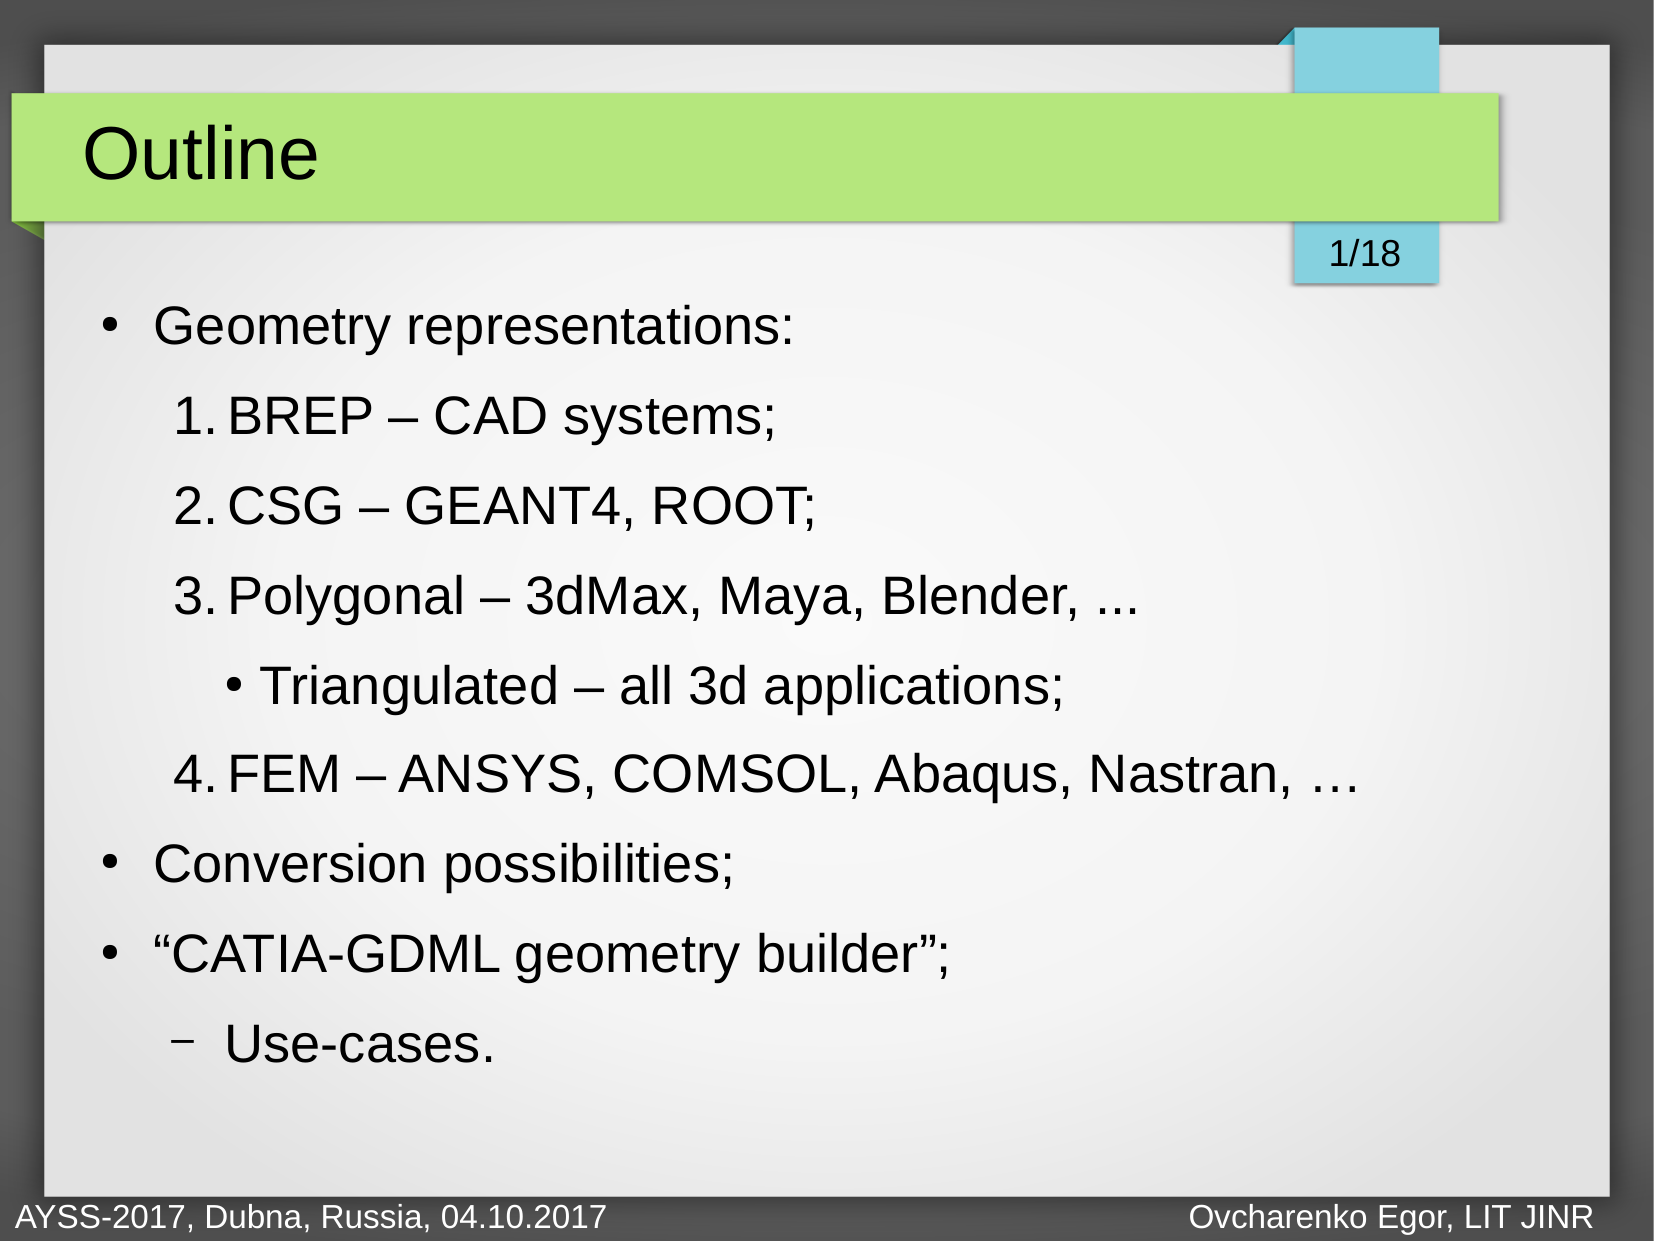

# Outline
1/18
Geometry representations:
BREP – CAD systems;
CSG – GEANT4, ROOT;
Polygonal – 3dMax, Maya, Blender, ...
Triangulated – all 3d applications;
FEM – ANSYS, COMSOL, Abaqus, Nastran, …
Conversion possibilities;
“CATIA-GDML geometry builder”;
Use-cases.
AYSS-2017, Dubna, Russia, 04.10.2017 Ovcharenko Egor, LIT JINR